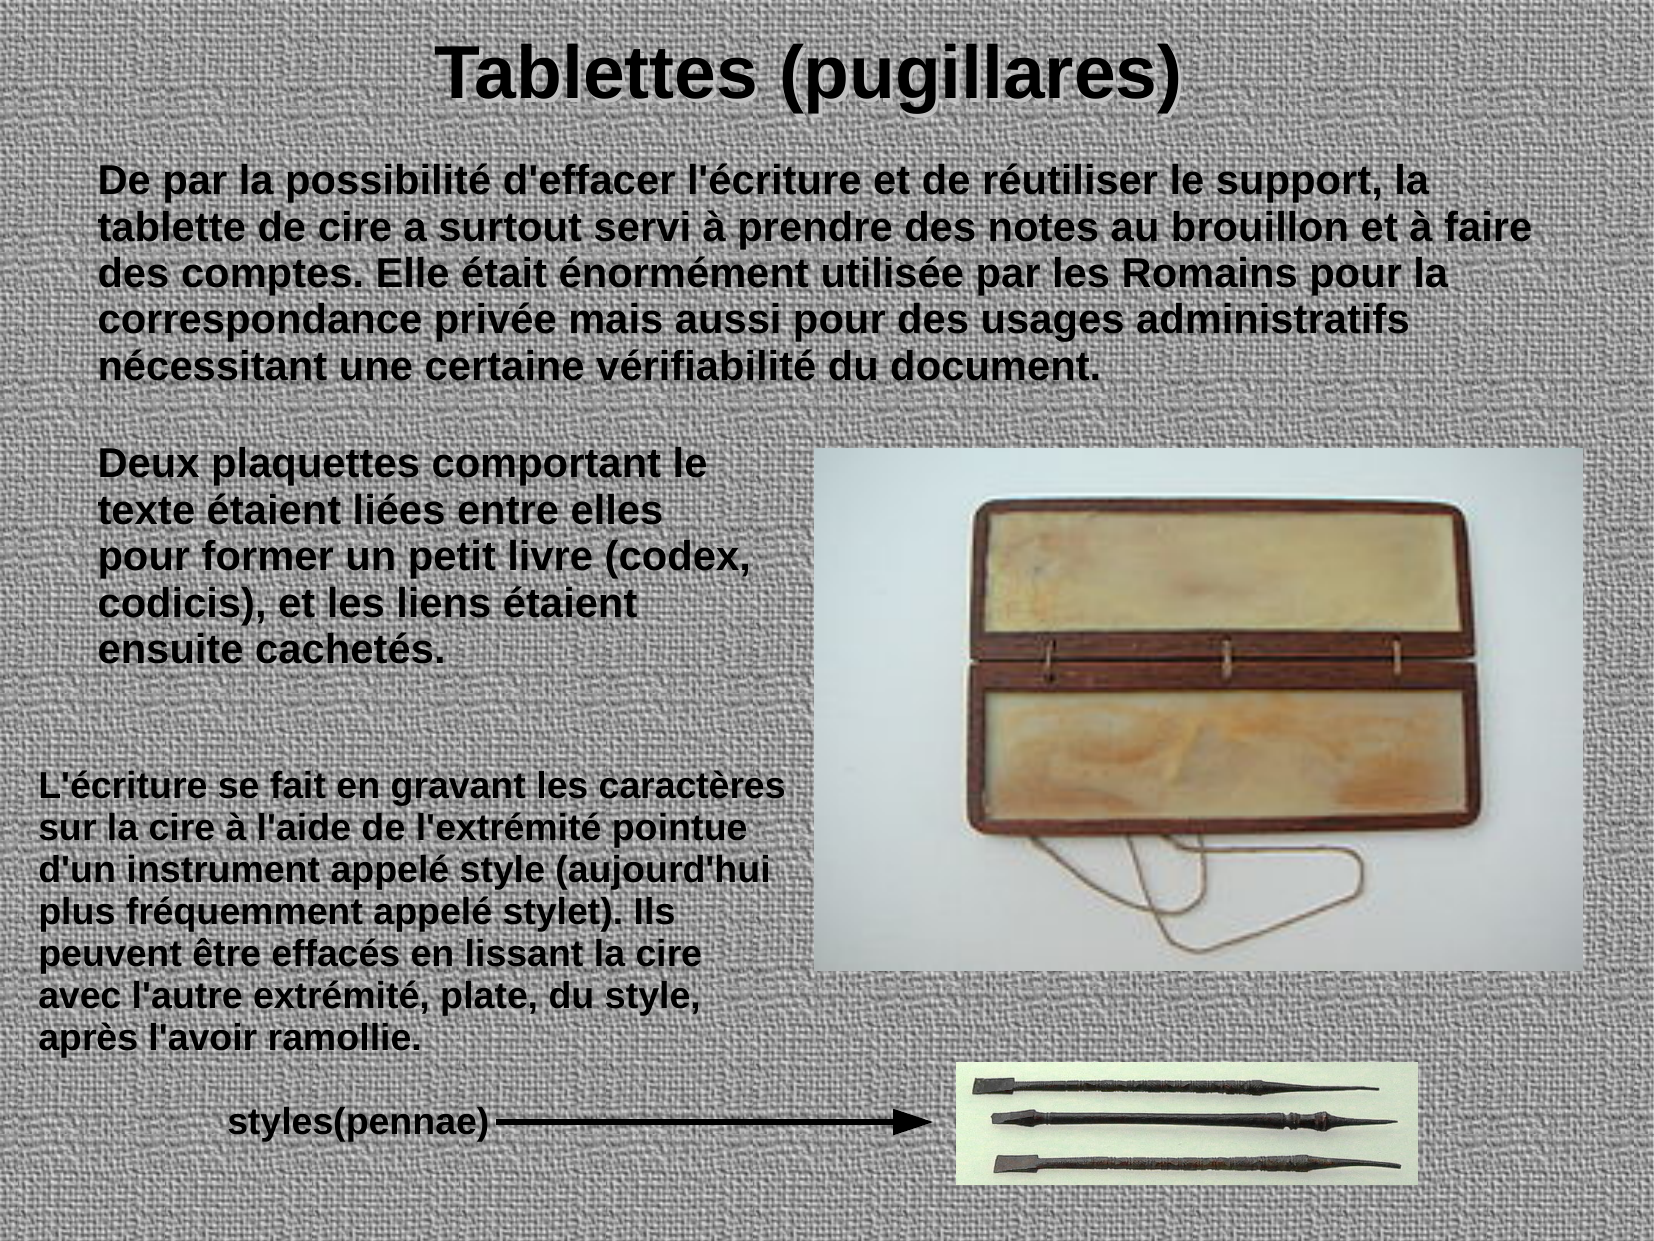

Tablettes (pugillares)
De par la possibilité d'effacer l'écriture et de réutiliser le support, la tablette de cire a surtout servi à prendre des notes au brouillon et à faire des comptes. Elle était énormément utilisée par les Romains pour la correspondance privée mais aussi pour des usages administratifs nécessitant une certaine vérifiabilité du document.
Deux plaquettes comportant le texte étaient liées entre elles pour former un petit livre (codex, codicis), et les liens étaient ensuite cachetés.
L'écriture se fait en gravant les caractères sur la cire à l'aide de l'extrémité pointue d'un instrument appelé style (aujourd'hui plus fréquemment appelé stylet). Ils peuvent être effacés en lissant la cire avec l'autre extrémité, plate, du style, après l'avoir ramollie.
 styles(pennae)